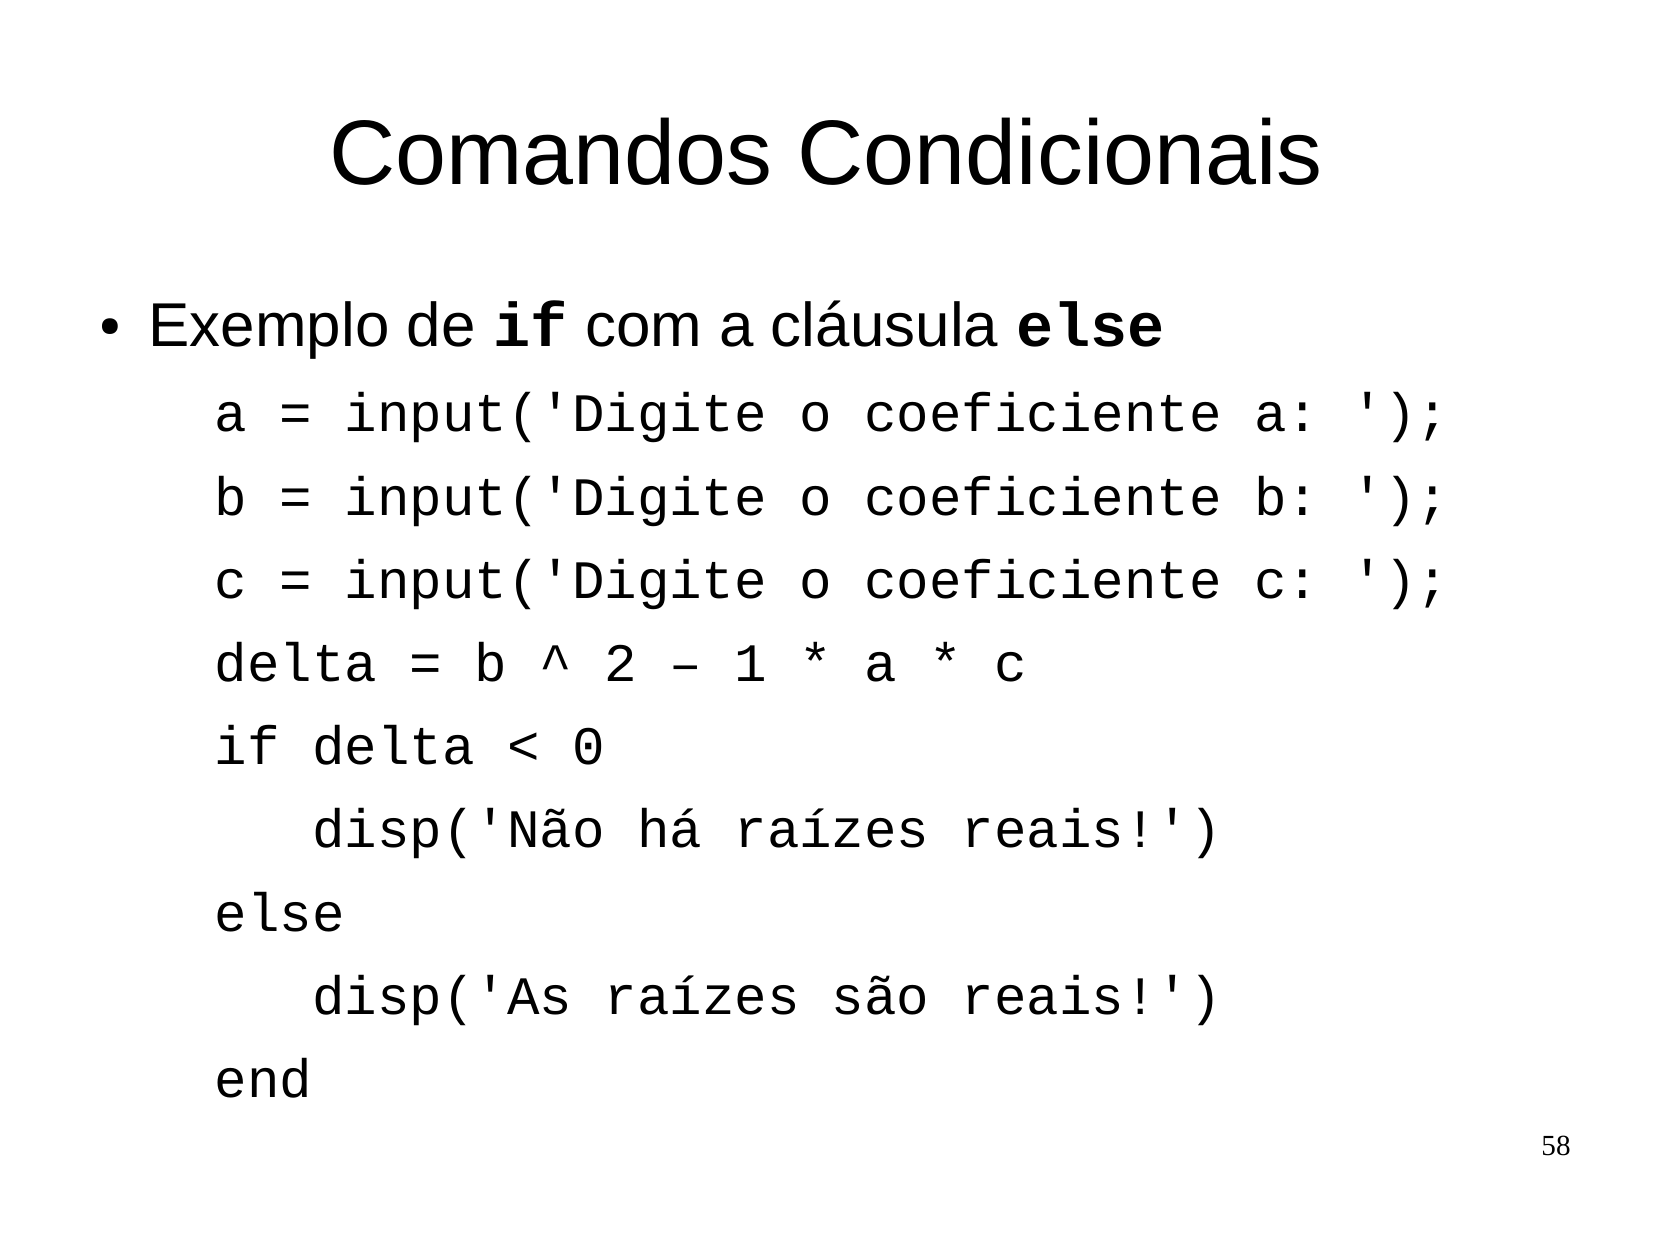

# Comandos Condicionais
Exemplo de if com a cláusula else
a = input('Digite o coeficiente a: ');
b = input('Digite o coeficiente b: ');
c = input('Digite o coeficiente c: ');
delta = b ^ 2 – 1 * a * c
if delta < 0
 disp('Não há raízes reais!')
else
 disp('As raízes são reais!')
end
58